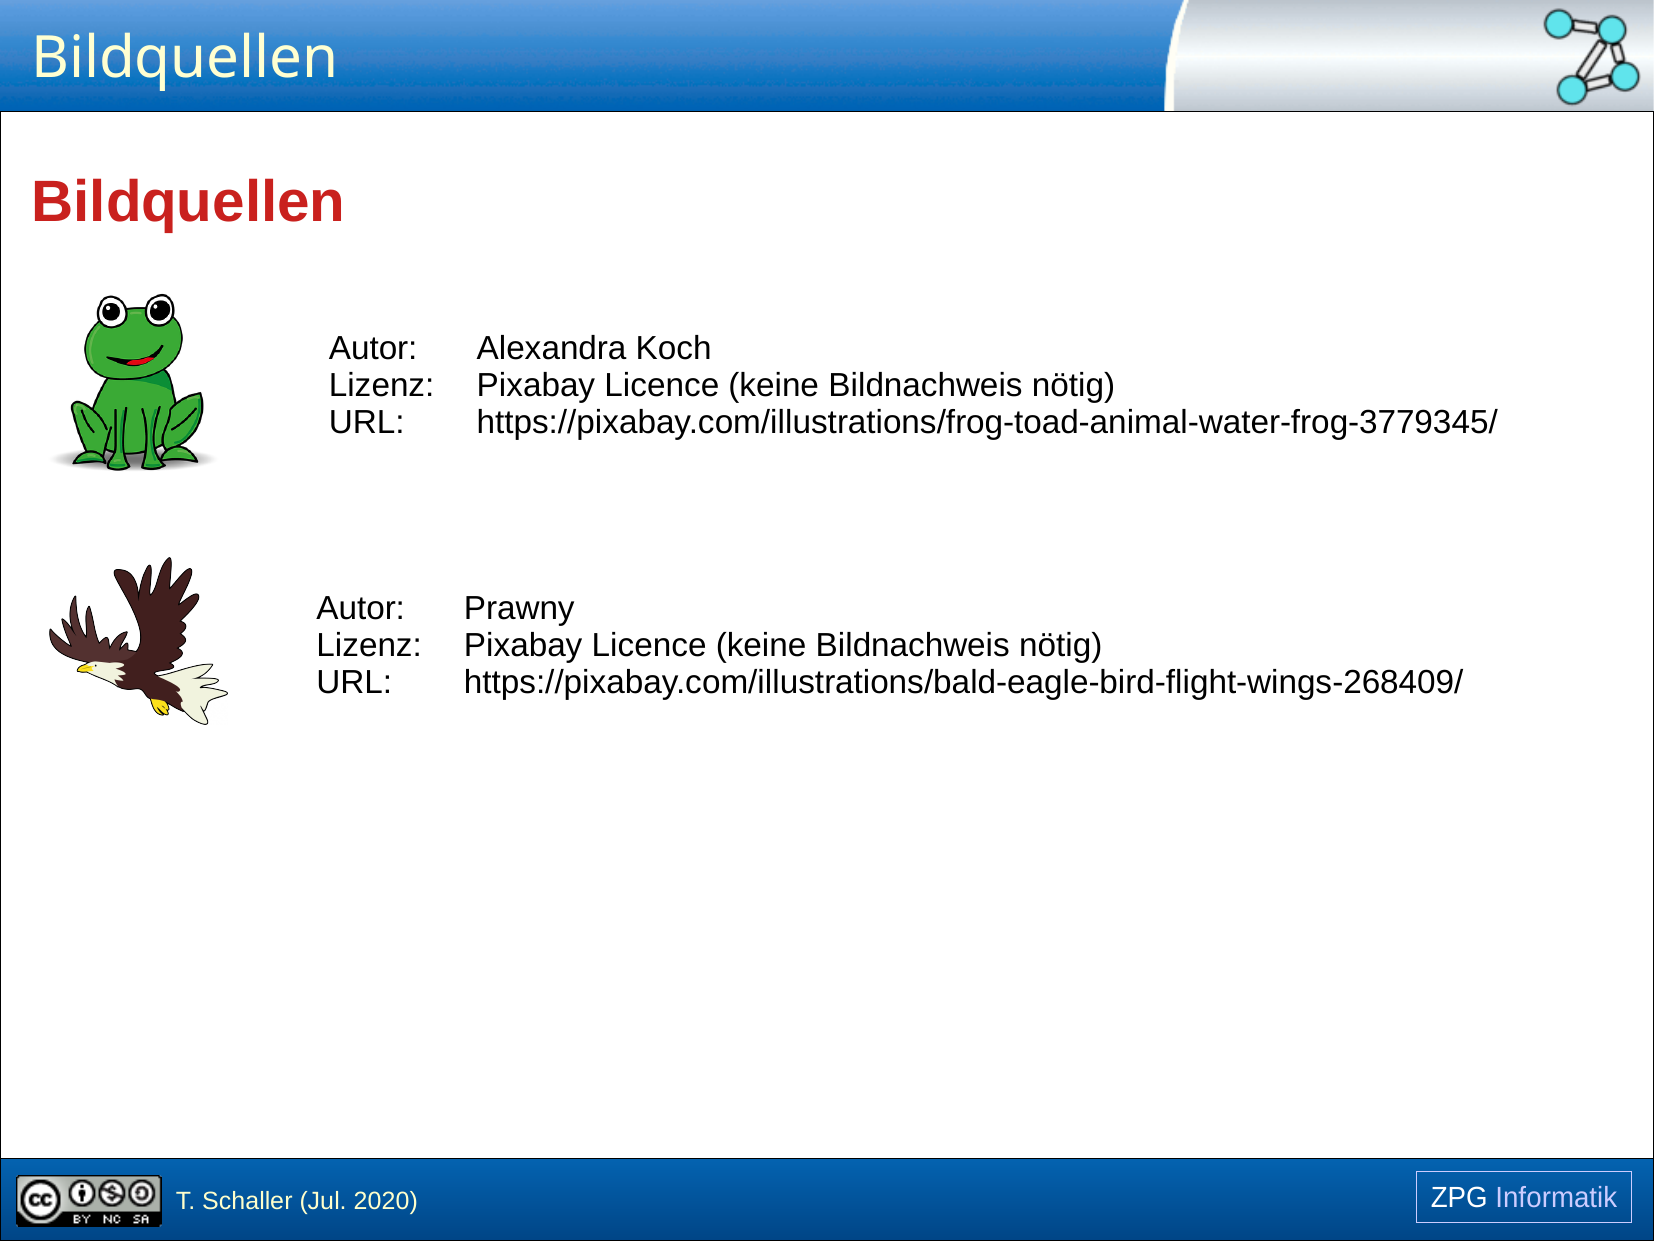

# Bildquellen
Bildquellen
Autor: 	Alexandra Koch
Lizenz: 	Pixabay Licence (keine Bildnachweis nötig)
URL: 	https://pixabay.com/illustrations/frog-toad-animal-water-frog-3779345/
Autor: 	Prawny
Lizenz: 	Pixabay Licence (keine Bildnachweis nötig)
URL: 	https://pixabay.com/illustrations/bald-eagle-bird-flight-wings-268409/
10